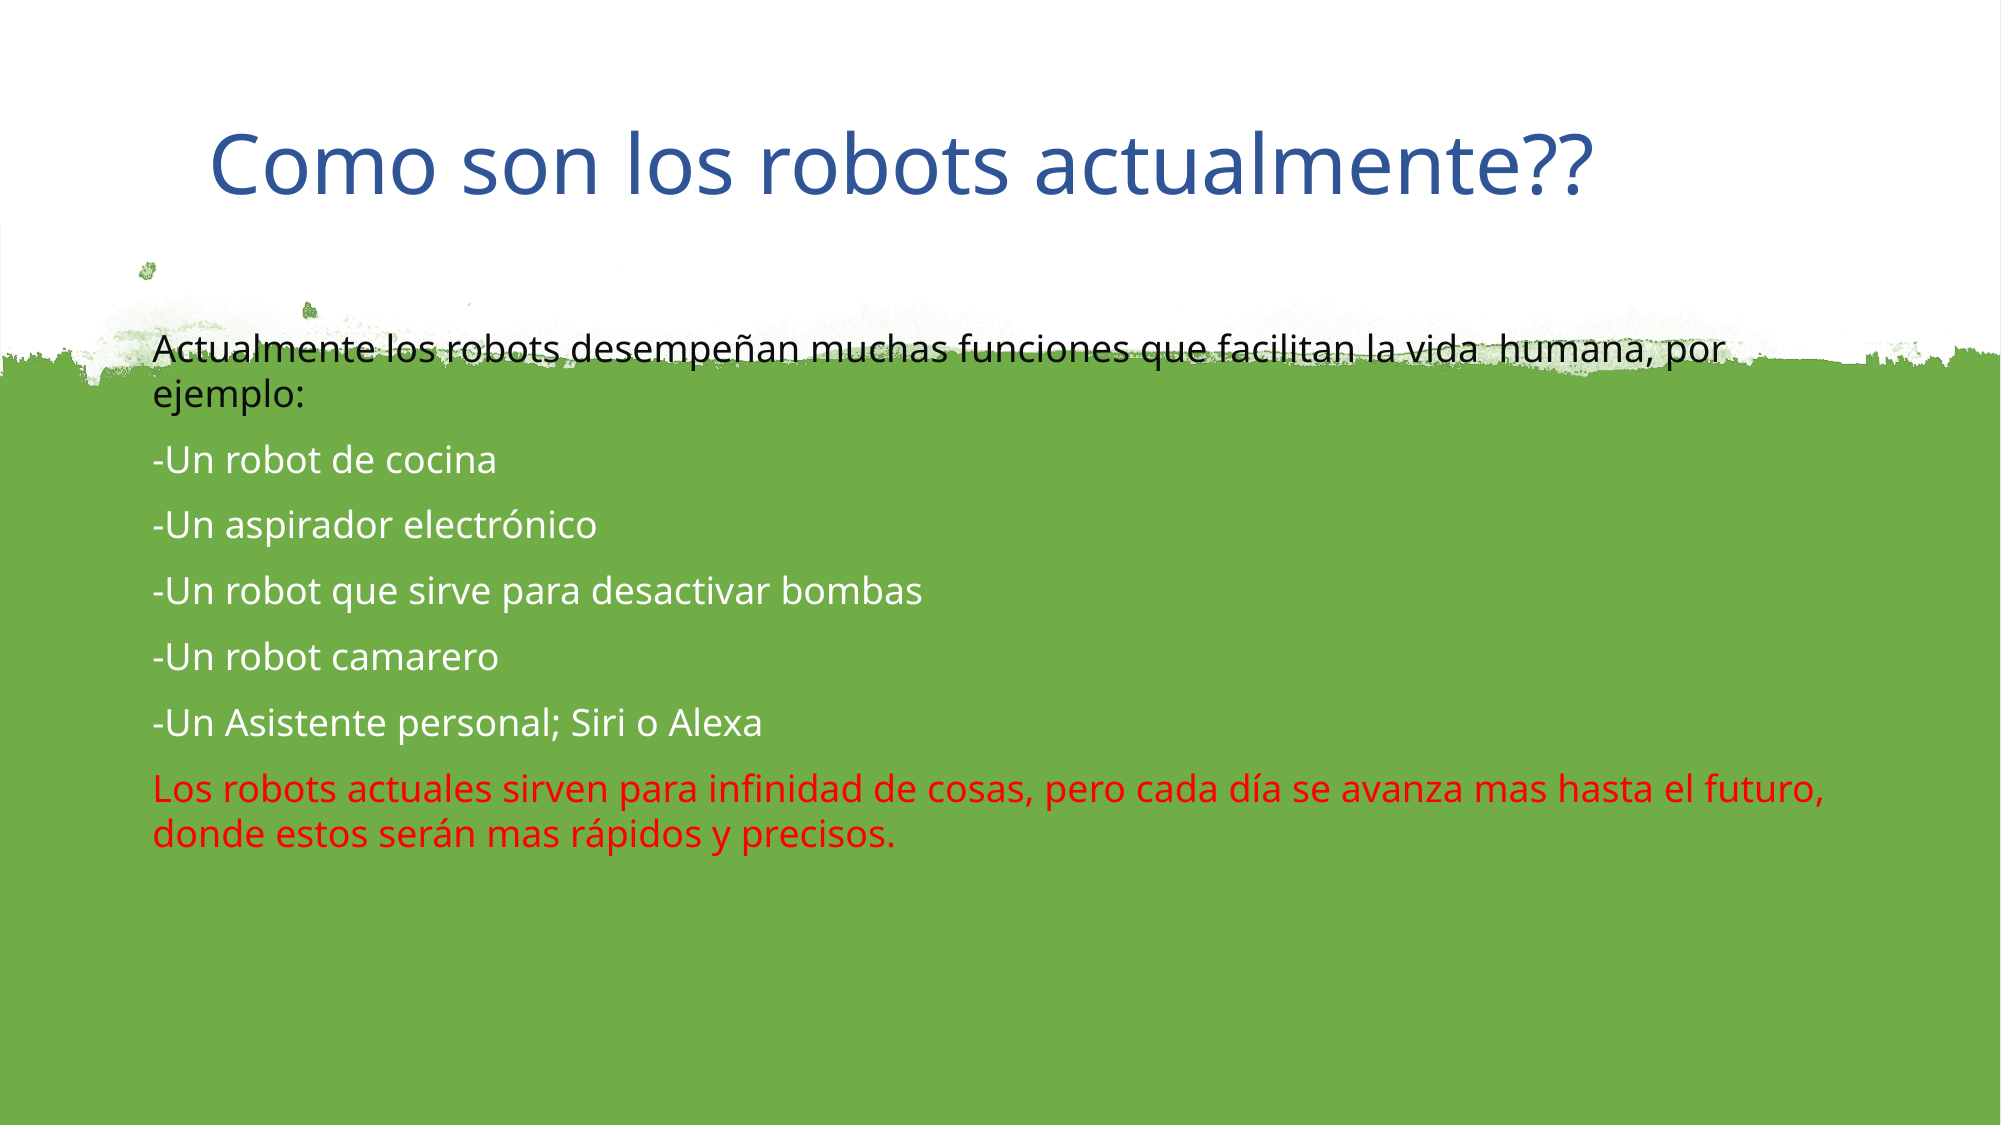

# Como son los robots actualmente??
Actualmente los robots desempeñan muchas funciones que facilitan la vida humana, por ejemplo:
-Un robot de cocina
-Un aspirador electrónico
-Un robot que sirve para desactivar bombas
-Un robot camarero
-Un Asistente personal; Siri o Alexa
Los robots actuales sirven para infinidad de cosas, pero cada día se avanza mas hasta el futuro, donde estos serán mas rápidos y precisos.